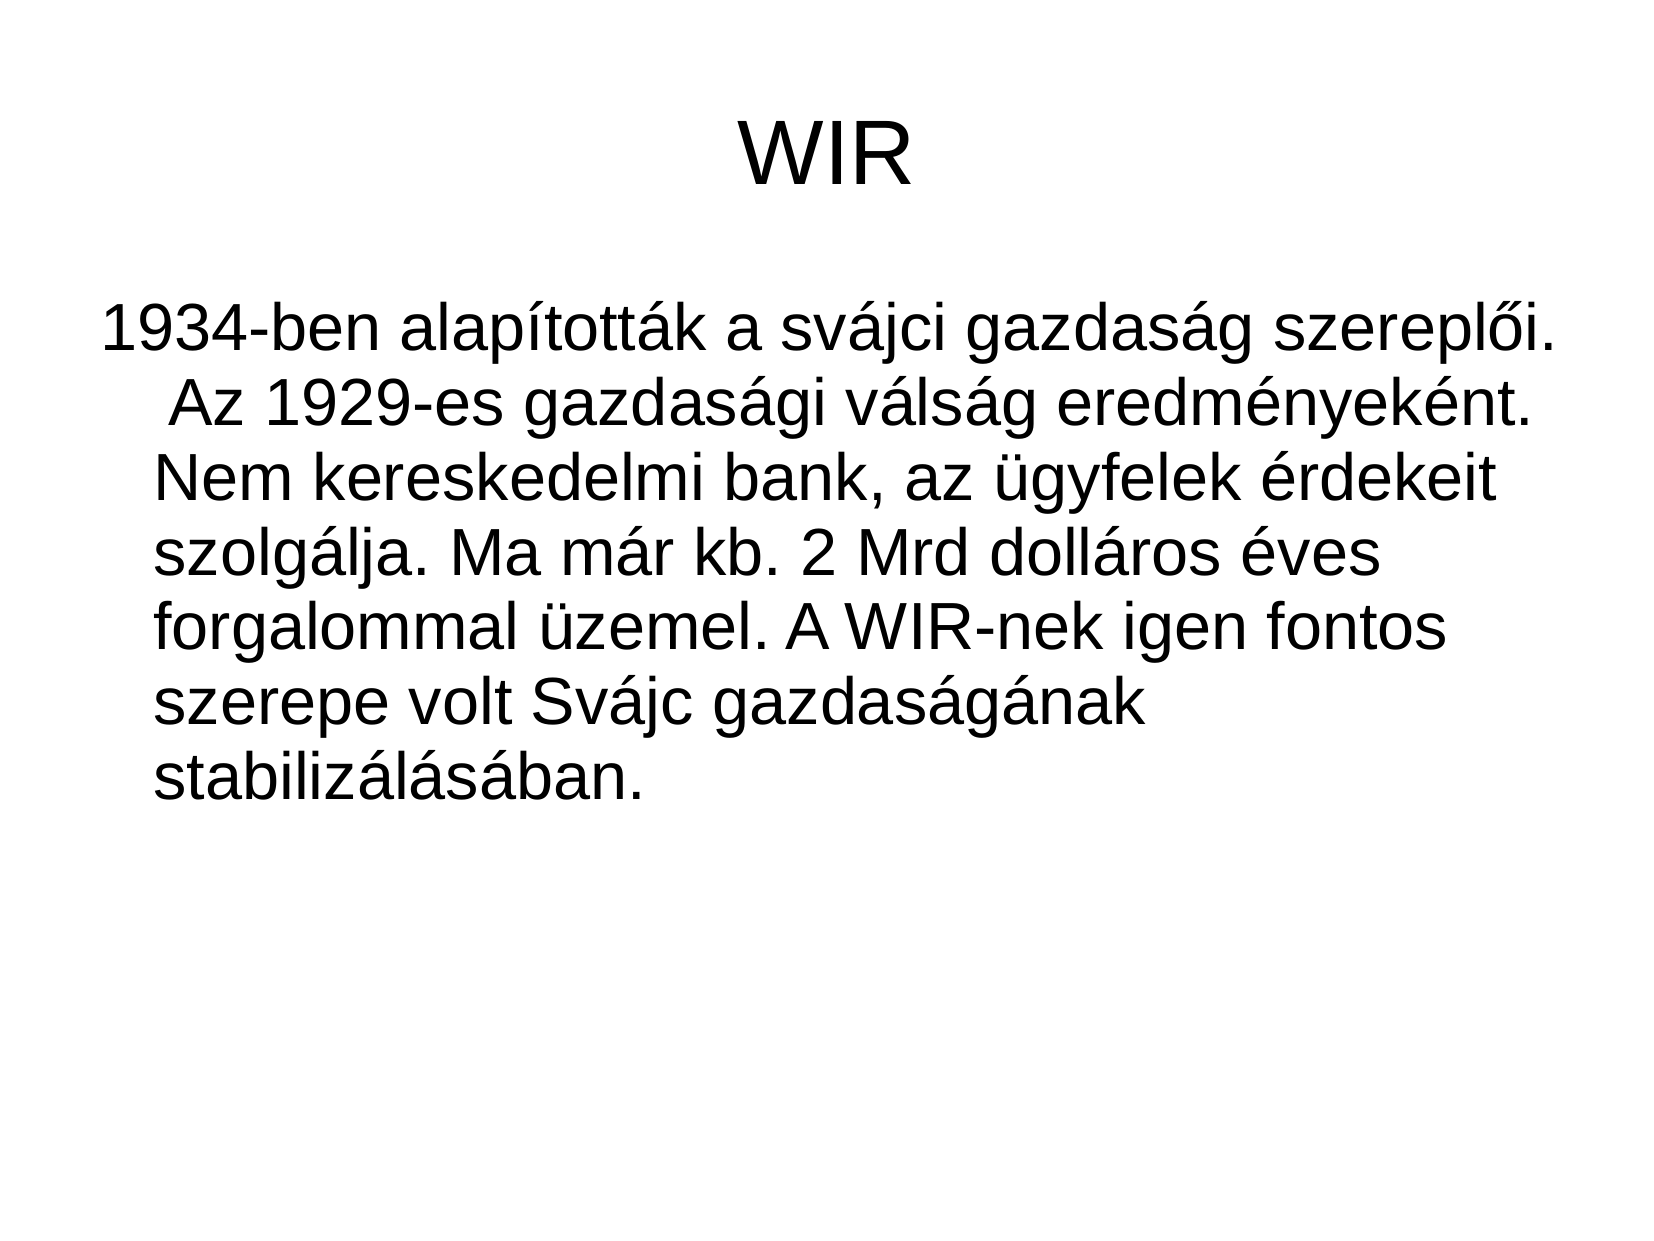

# WIR
1934-ben alapították a svájci gazdaság szereplői. Az 1929-es gazdasági válság eredményeként. Nem kereskedelmi bank, az ügyfelek érdekeit szolgálja. Ma már kb. 2 Mrd dolláros éves forgalommal üzemel. A WIR-nek igen fontos szerepe volt Svájc gazdaságának stabilizálásában.